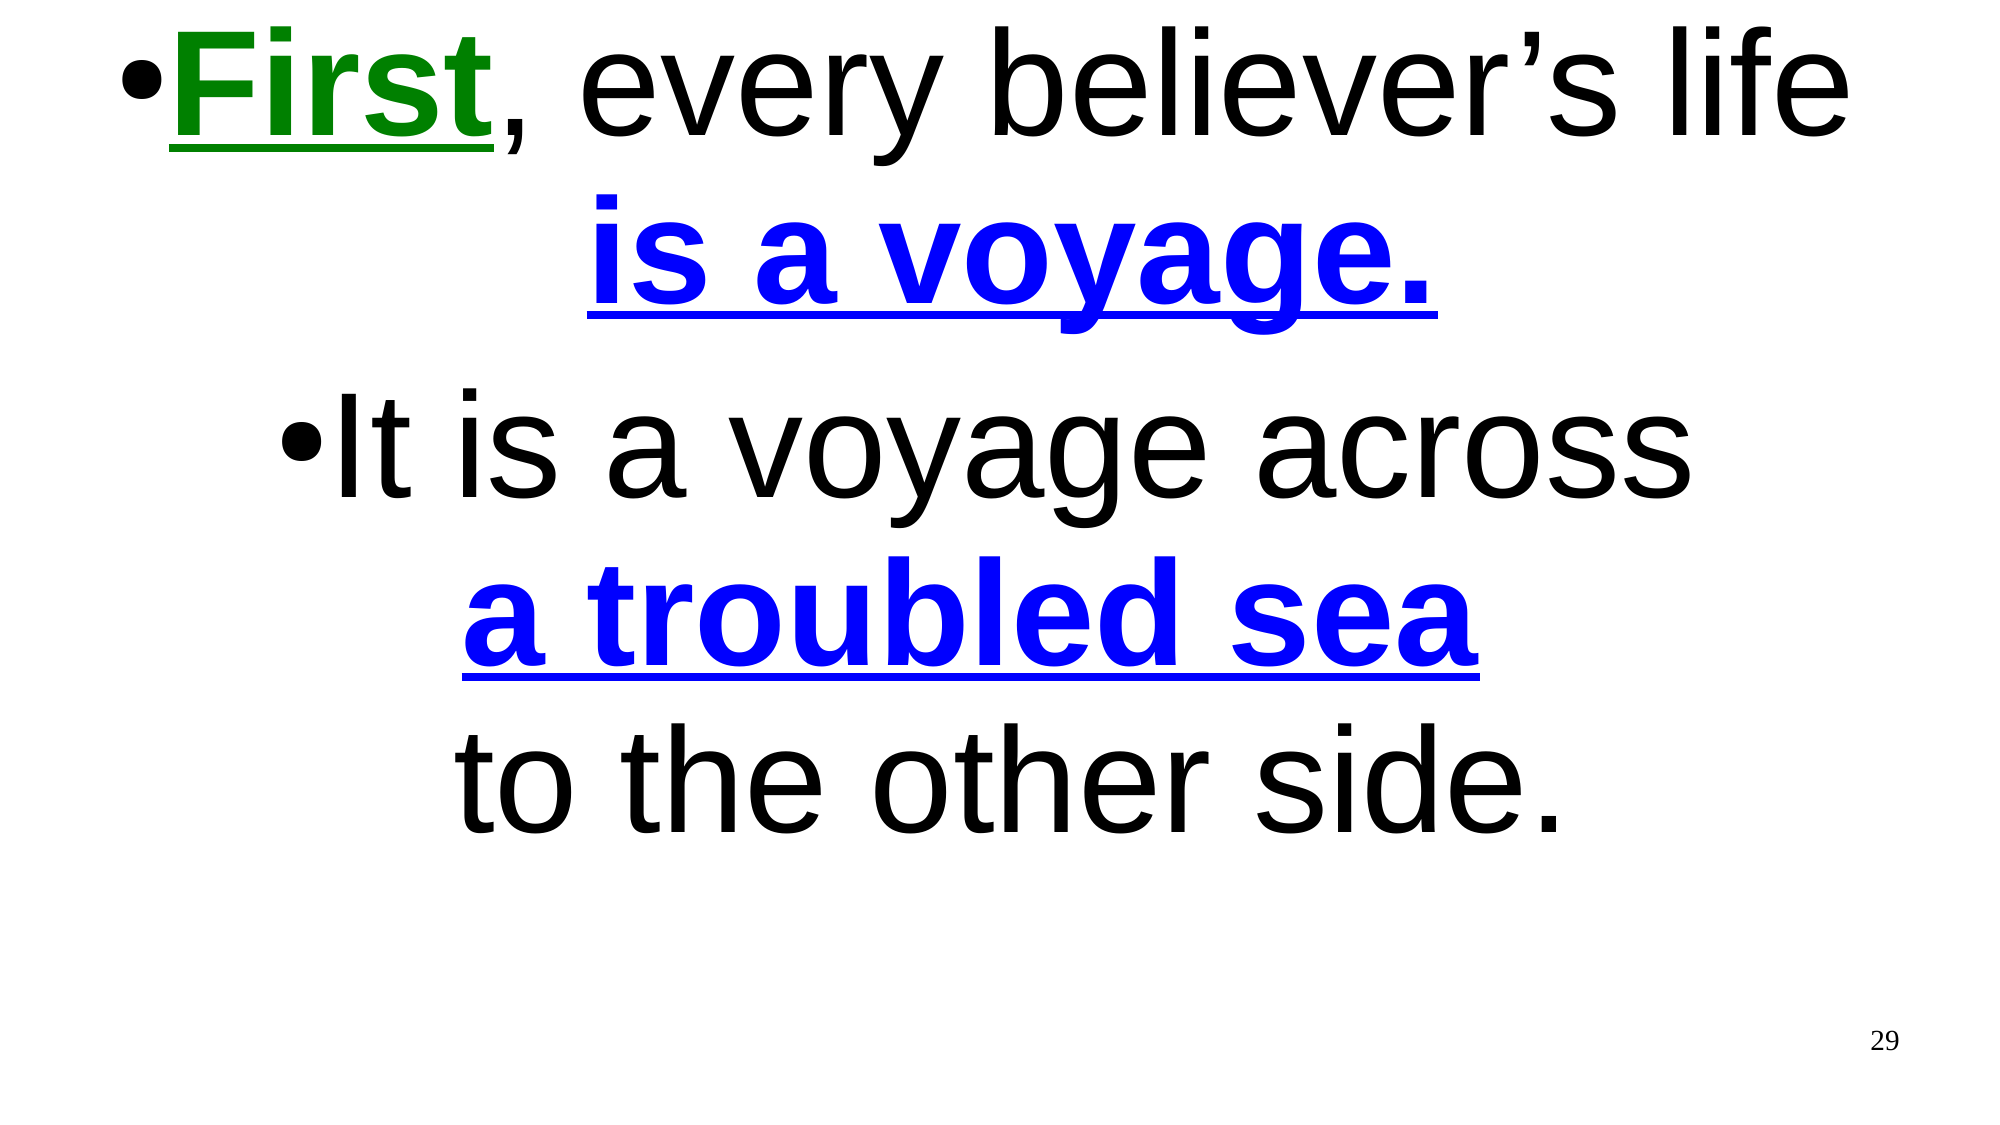

# First, every believer’s life is a voyage.
It is a voyage across
a troubled sea
to the other side.
29